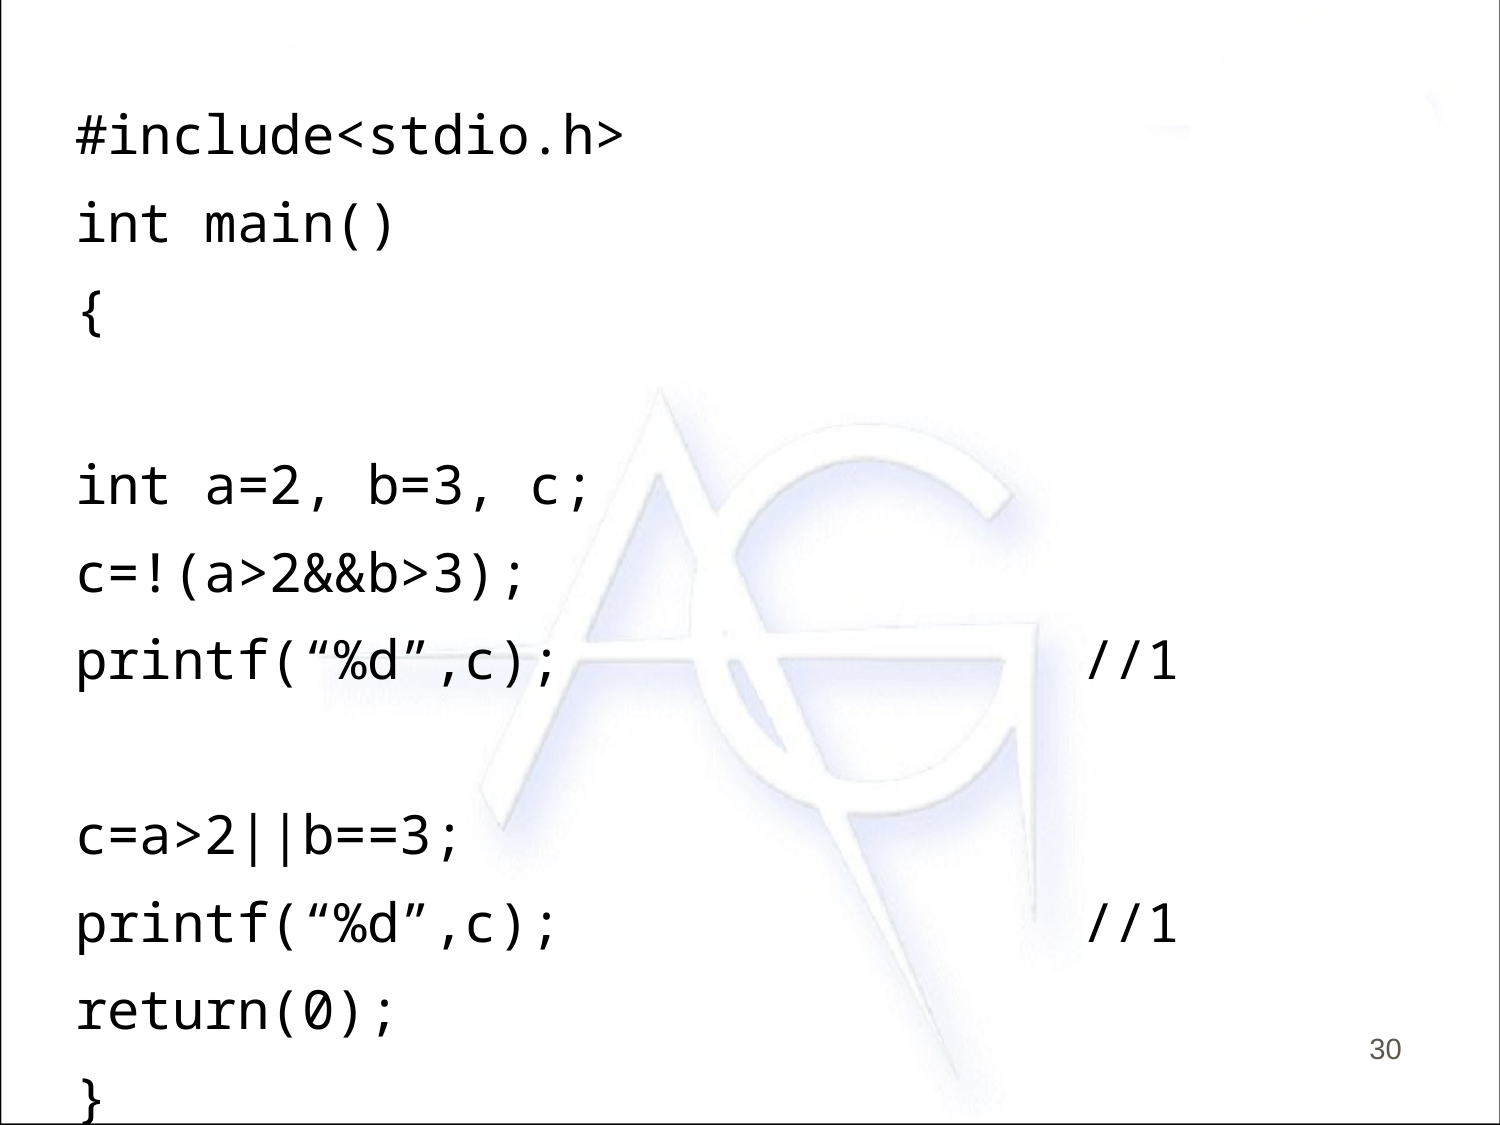

# #include<stdio.h>
int main()
{
int a=2, b=3, c;
c=!(a>2&&b>3);
printf(“%d”,c); //1
c=a>2||b==3;
printf(“%d”,c); //1
return(0);
}
30